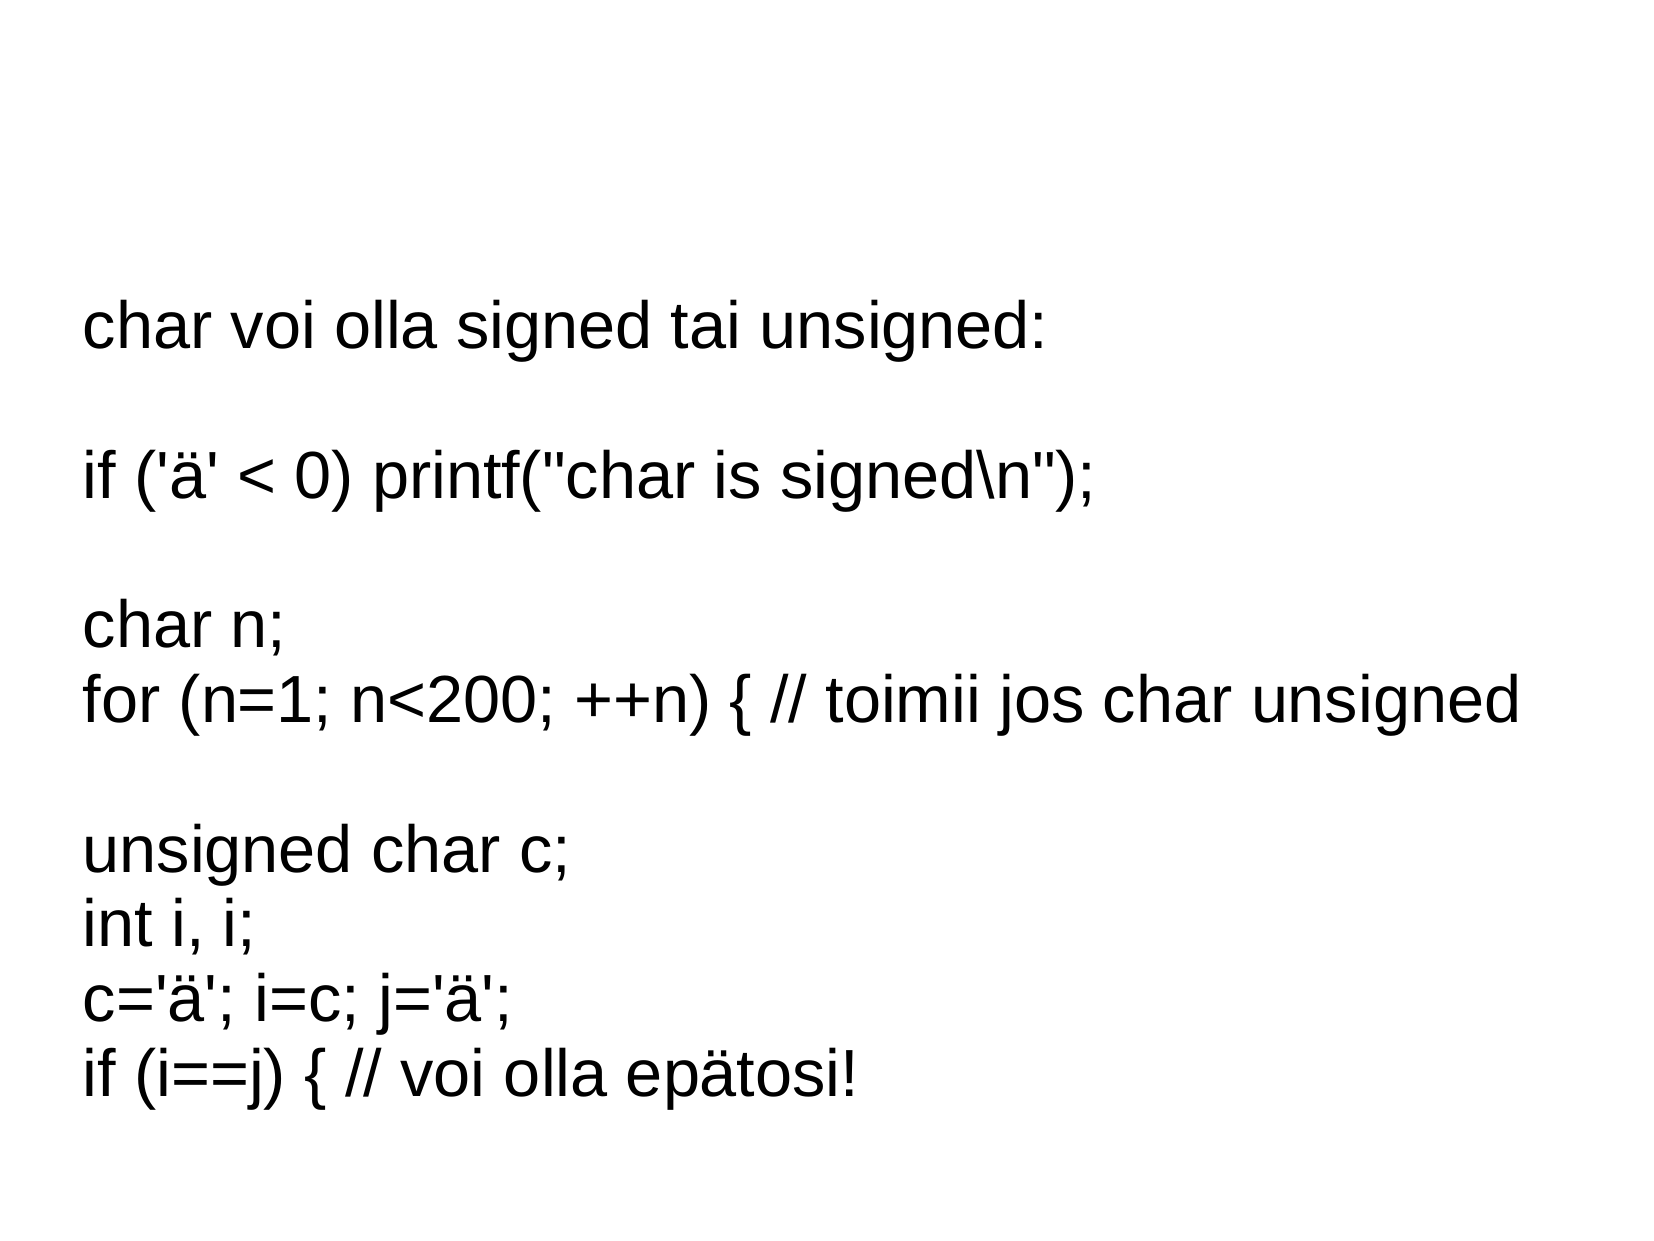

char voi olla signed tai unsigned:
if ('ä' < 0) printf("char is signed\n");
char n;
for (n=1; n<200; ++n) { // toimii jos char unsigned
unsigned char c;
int i, i;
c='ä'; i=c; j='ä';
if (i==j) { // voi olla epätosi!